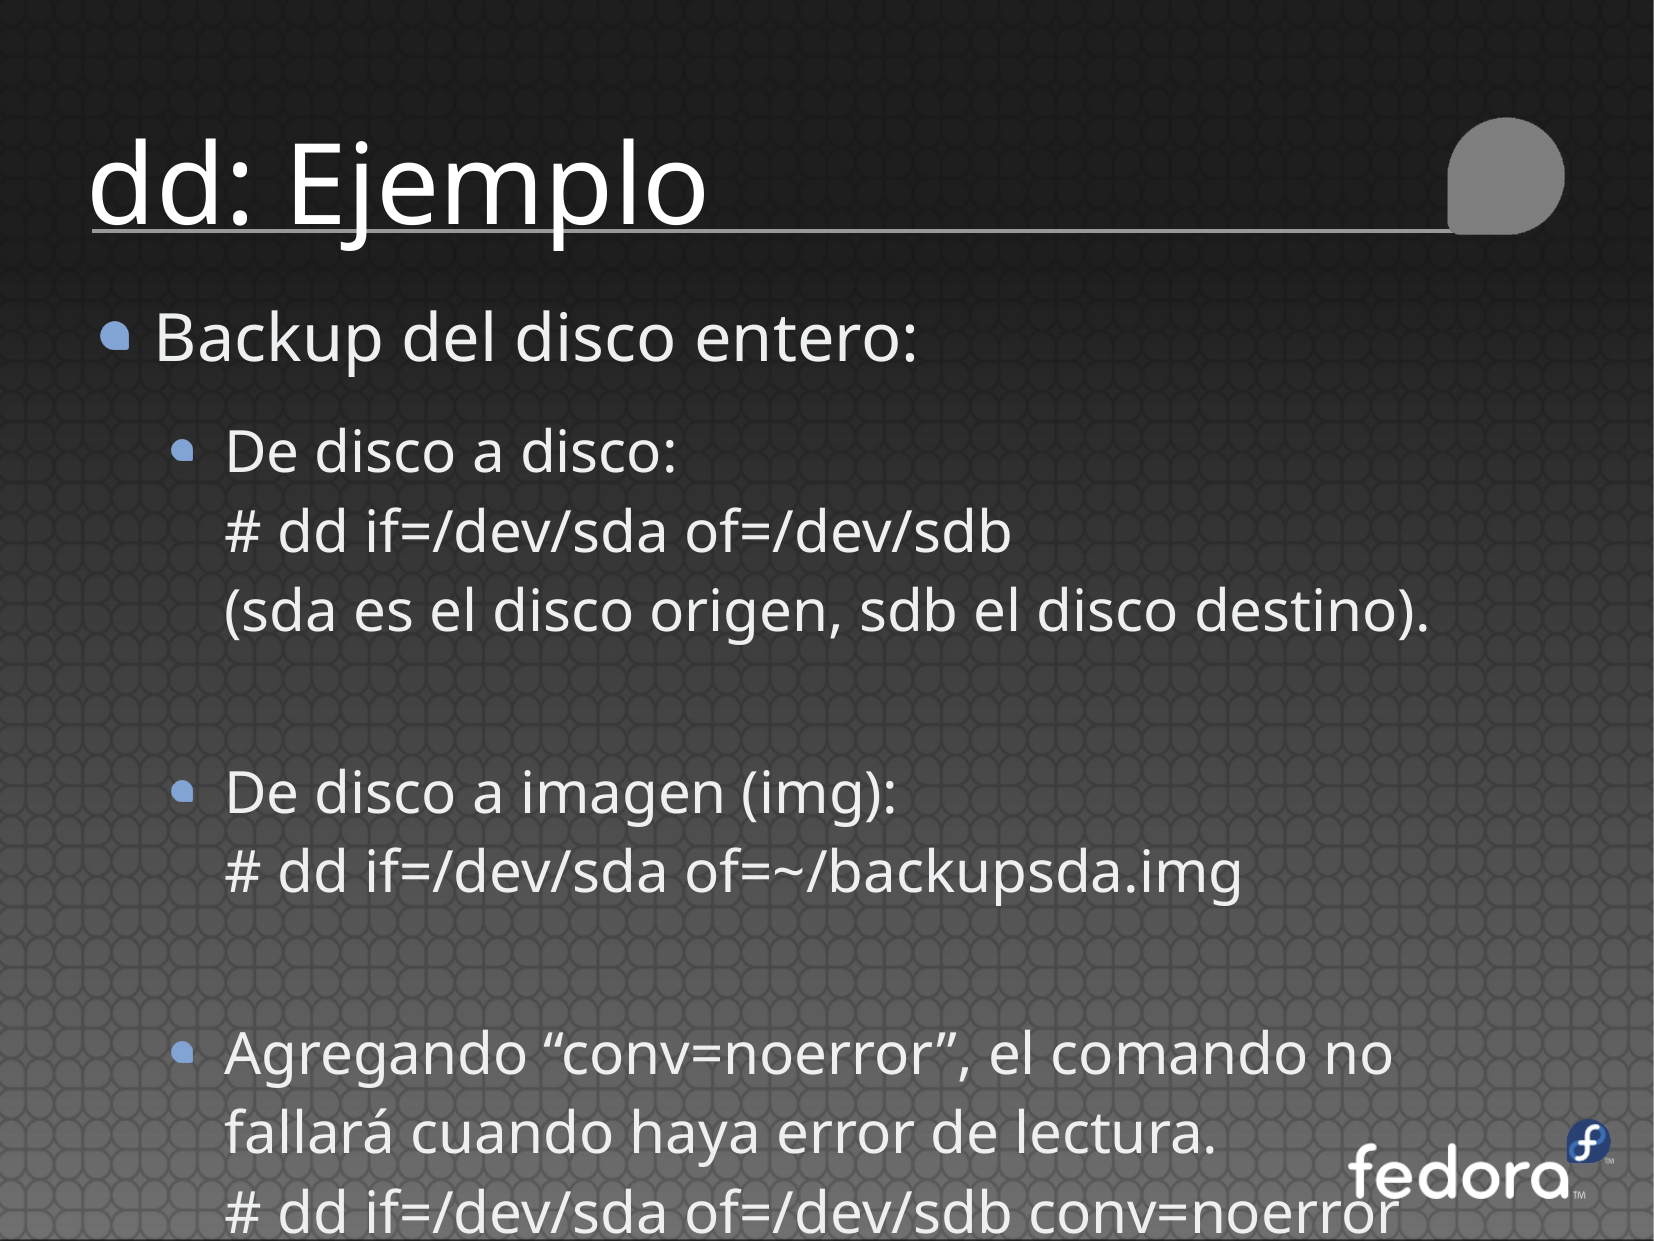

# dd: Ejemplo
Backup del disco entero:
De disco a disco:
# dd if=/dev/sda of=/dev/sdb
(sda es el disco origen, sdb el disco destino).
De disco a imagen (img):
# dd if=/dev/sda of=~/backupsda.img
Agregando “conv=noerror”, el comando no fallará cuando haya error de lectura.
# dd if=/dev/sda of=/dev/sdb conv=noerror